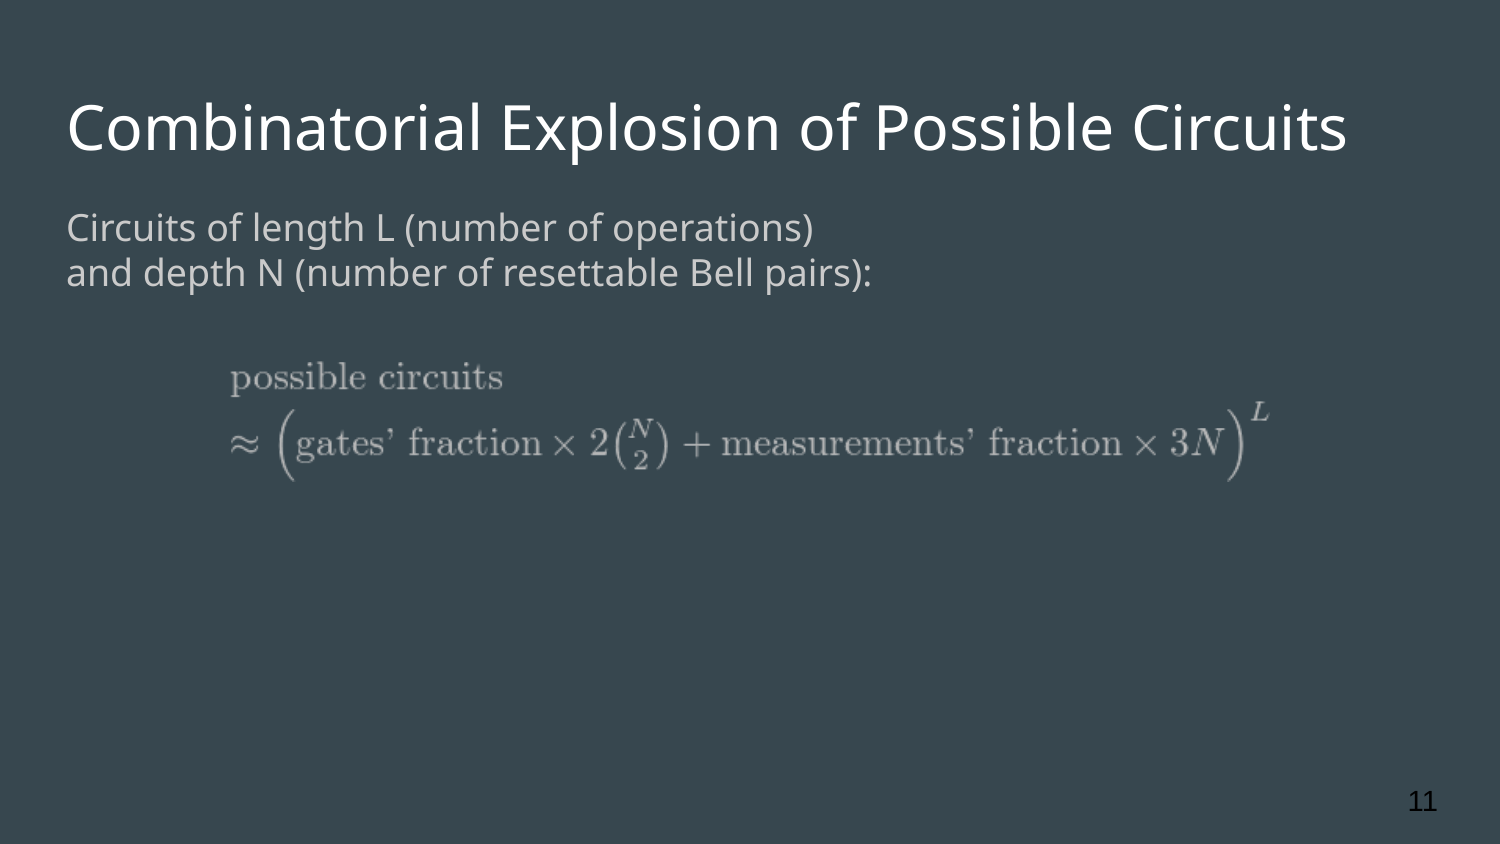

# Combinatorial Explosion of Possible Circuits
Circuits of length L (number of operations)
and depth N (number of resettable Bell pairs):